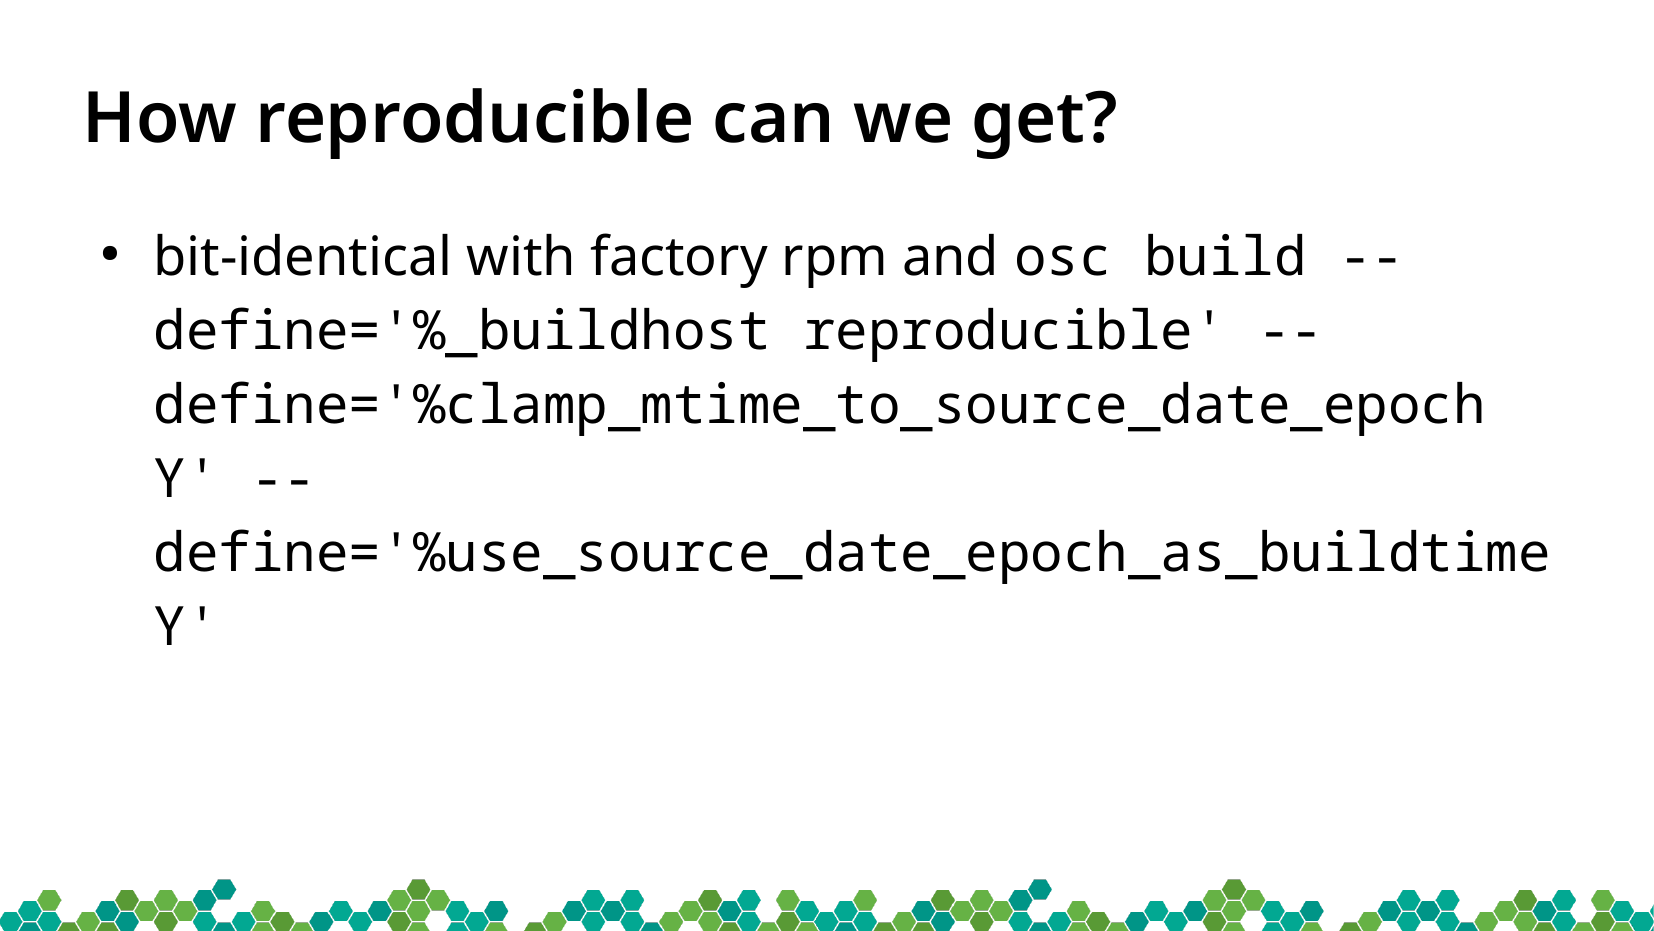

# How reproducible can we get?
bit-identical with factory rpm and osc build --define='%_buildhost reproducible' --define='%clamp_mtime_to_source_date_epoch Y' --define='%use_source_date_epoch_as_buildtime Y'